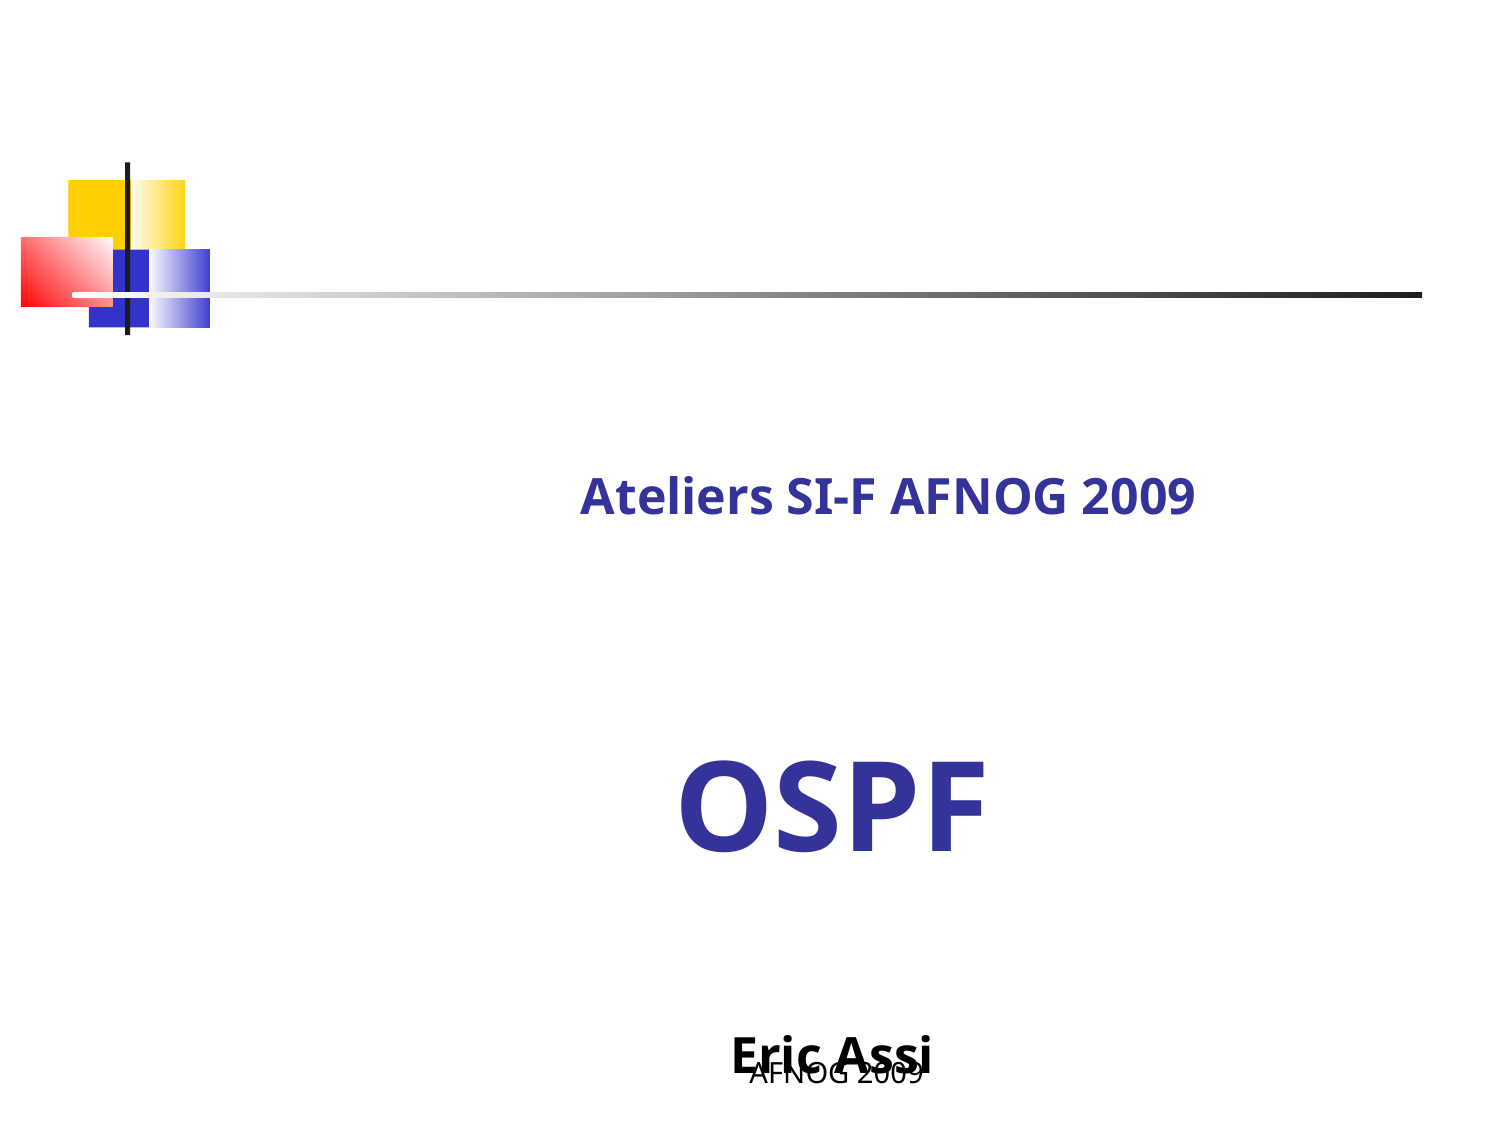

# Ateliers SI-F AFNOG 2009
OSPF
Eric Assi
AFNOG 2009